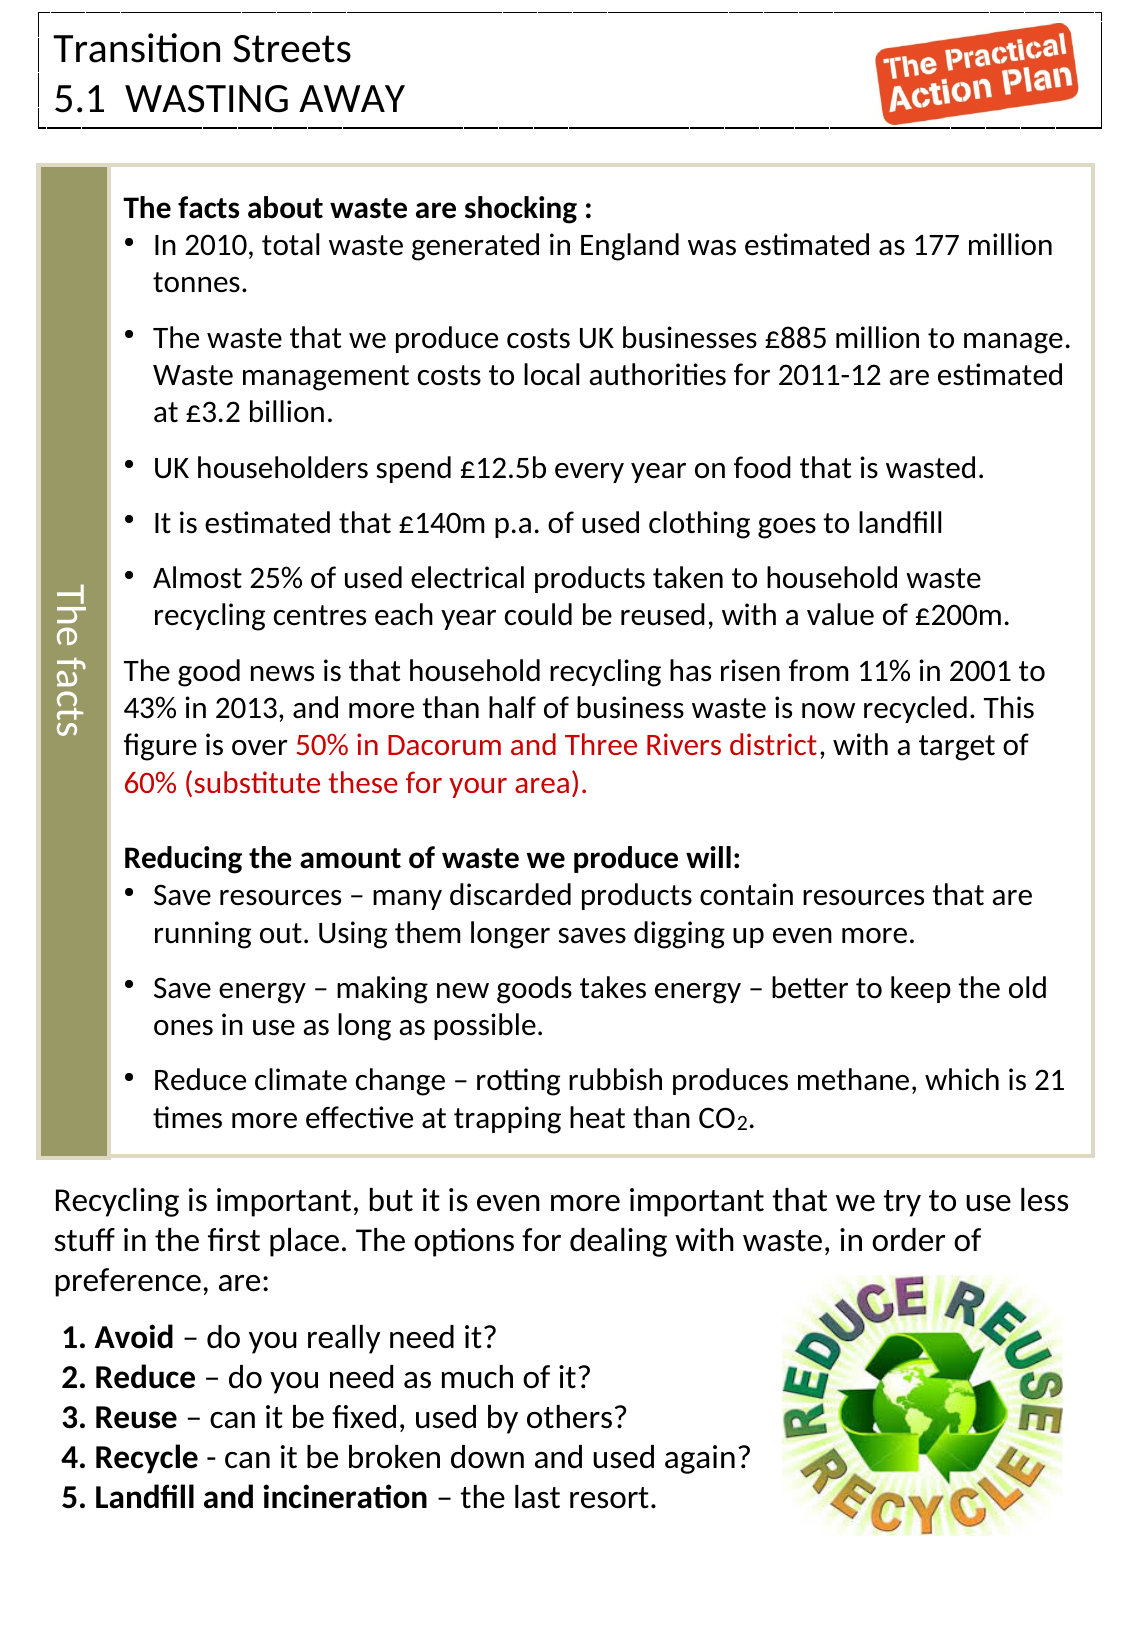

Transition Streets
5.1 WASTING AWAY
The facts
The facts about waste are shocking :
In 2010, total waste generated in England was estimated as 177 million tonnes.
The waste that we produce costs UK businesses £885 million to manage. Waste management costs to local authorities for 2011-12 are estimated at £3.2 billion.
UK householders spend £12.5b every year on food that is wasted.
It is estimated that £140m p.a. of used clothing goes to landfill
Almost 25% of used electrical products taken to household waste recycling centres each year could be reused, with a value of £200m.
The good news is that household recycling has risen from 11% in 2001 to 43% in 2013, and more than half of business waste is now recycled. This figure is over 50% in Dacorum and Three Rivers district, with a target of 60% (substitute these for your area).
Reducing the amount of waste we produce will:
Save resources – many discarded products contain resources that are running out. Using them longer saves digging up even more.
Save energy – making new goods takes energy – better to keep the old ones in use as long as possible.
Reduce climate change – rotting rubbish produces methane, which is 21 times more effective at trapping heat than CO2.
Recycling is important, but it is even more important that we try to use less stuff in the first place. The options for dealing with waste, in order of preference, are:
1. Avoid – do you really need it?
2. Reduce – do you need as much of it?
3. Reuse – can it be fixed, used by others?
4. Recycle - can it be broken down and used again?
5. Landfill and incineration – the last resort.